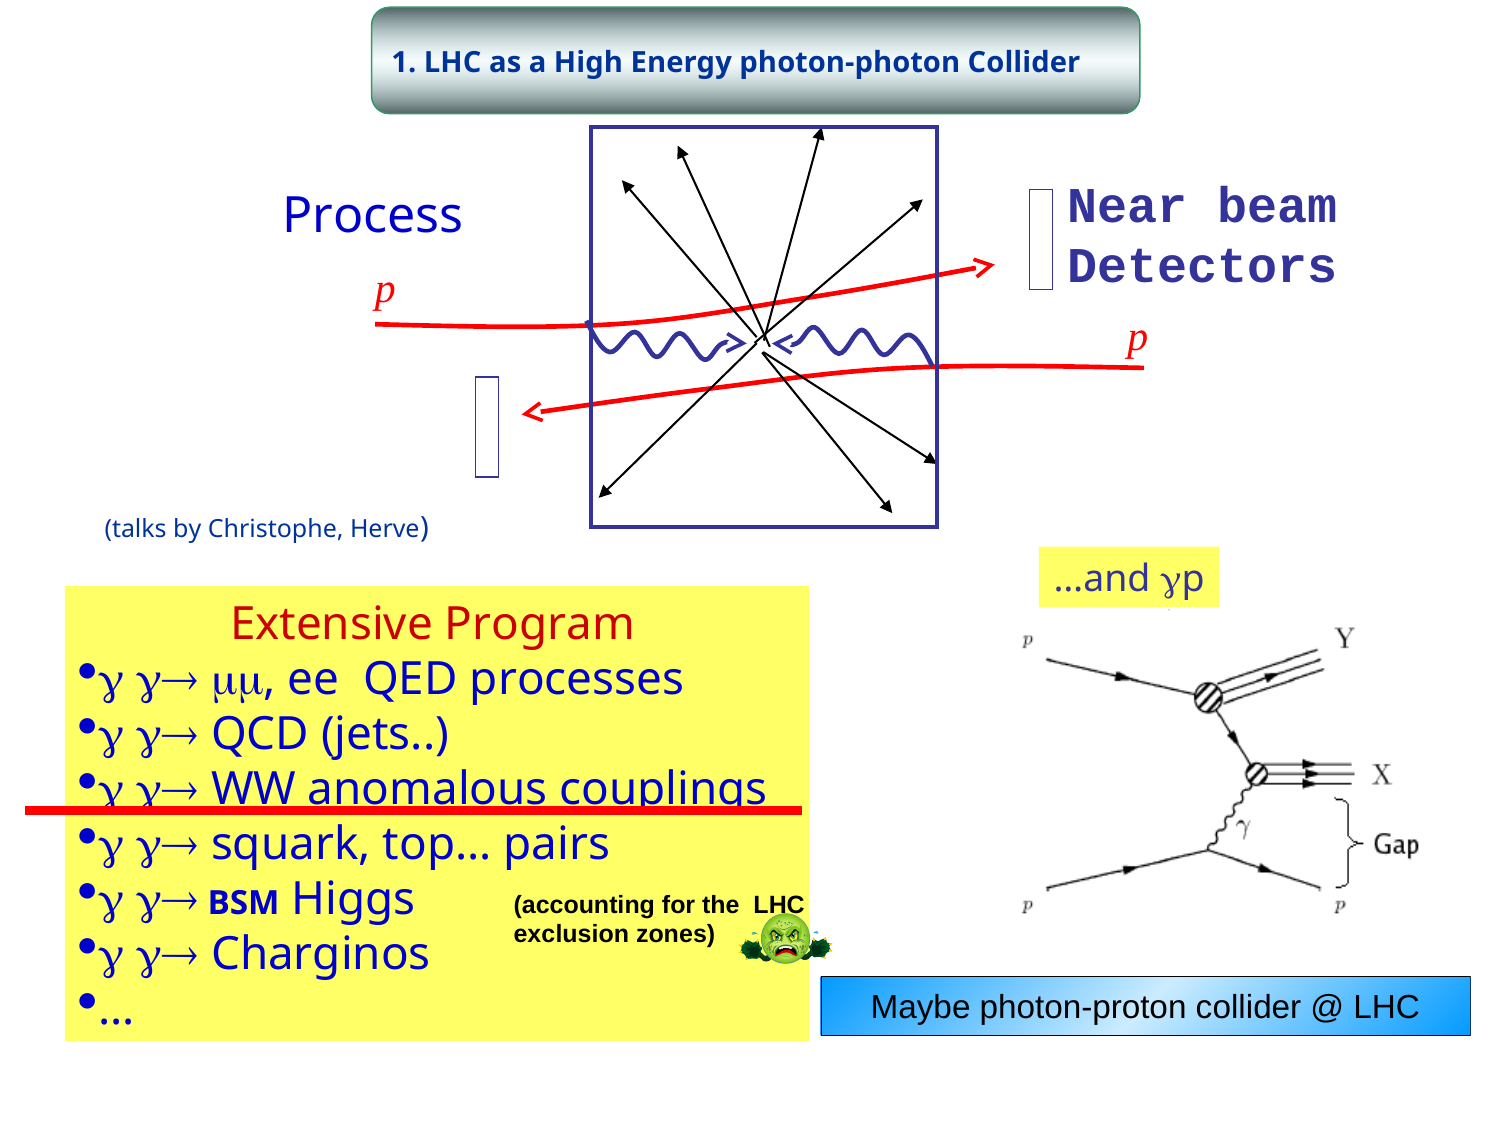

1. LHC as a High Energy photon-photon Collider
Near beam
Detectors
p
p
Process
(talks by Christophe, Herve)
…and p
 Extensive Program
  , ee QED processes
  QCD (jets..)
  WW anomalous couplings
  squark, top… pairs
  BSM Higgs
  Charginos
…
(accounting for the LHC exclusion zones)
Maybe photon-proton collider @ LHC